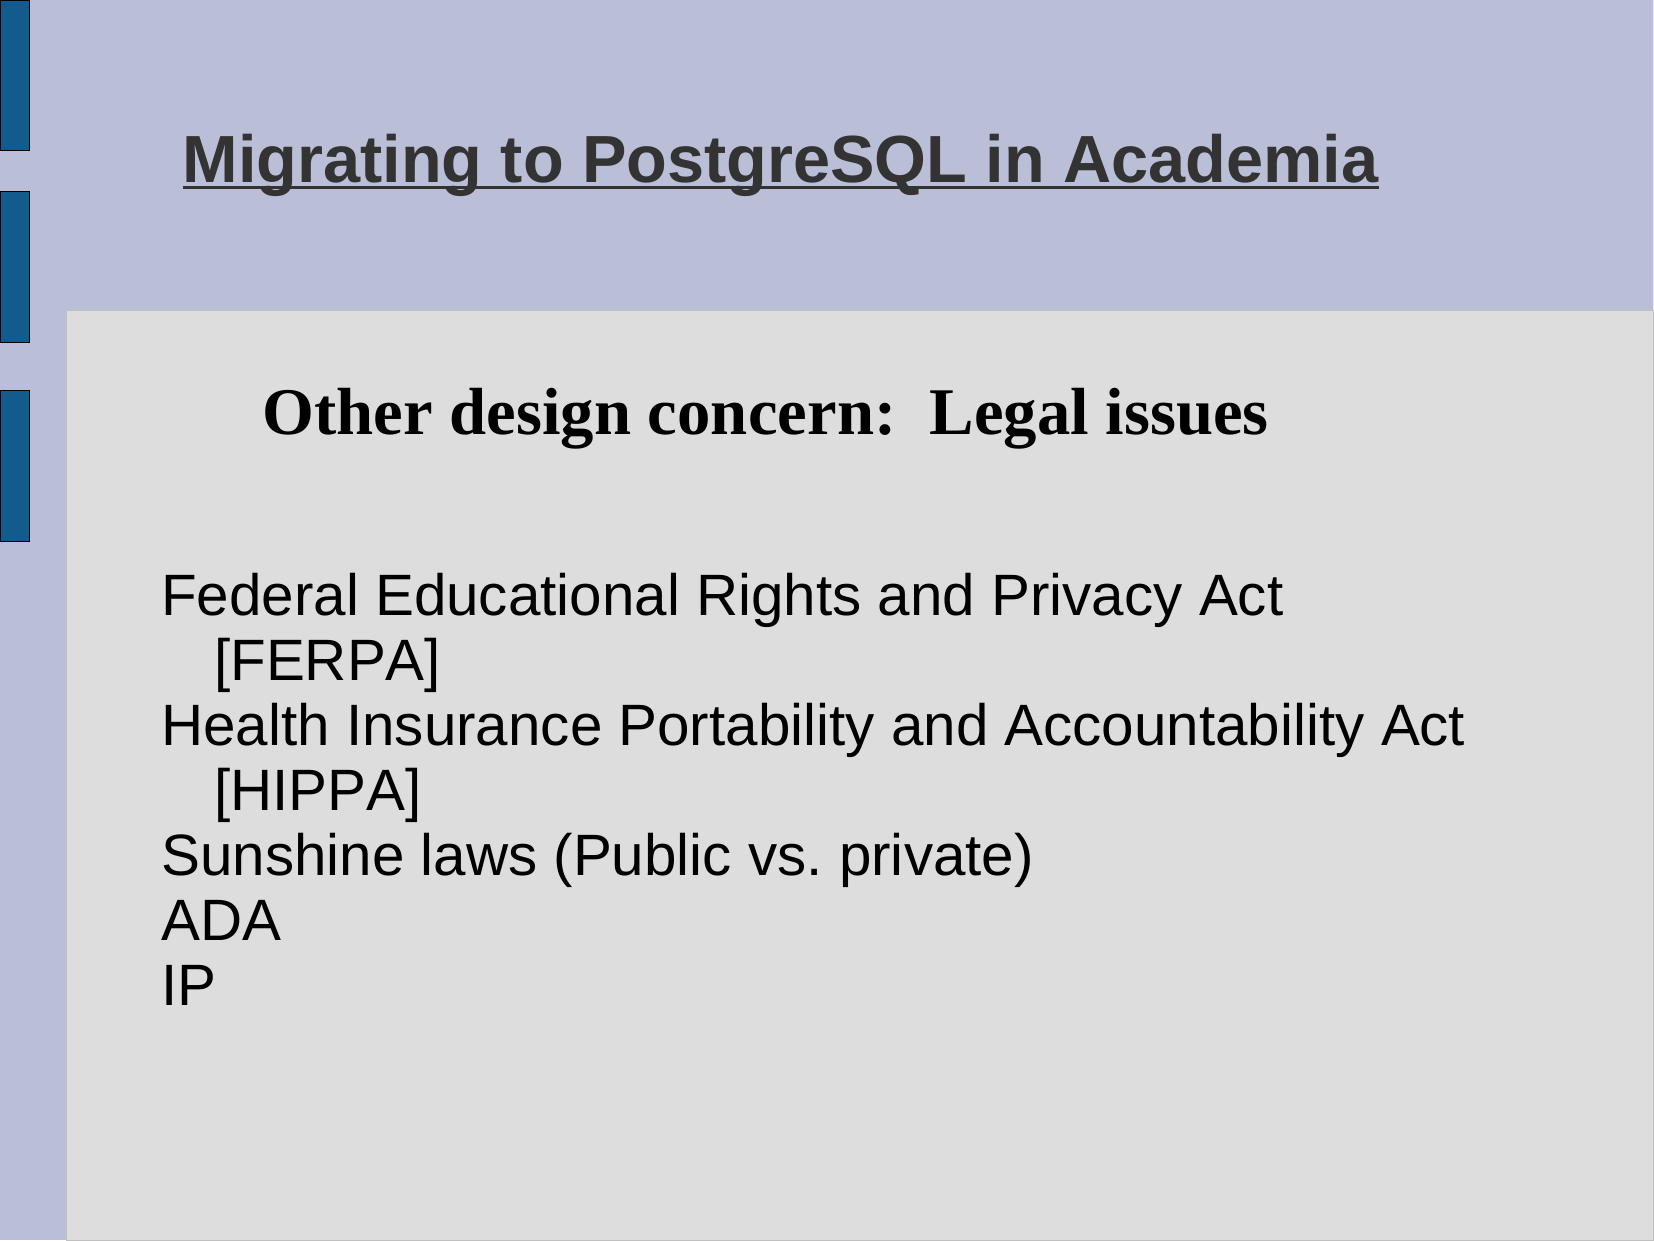

# Migrating to PostgreSQL in Academia
Other design concern: Legal issues
Federal Educational Rights and Privacy Act
[FERPA]
Health Insurance Portability and Accountability Act
[HIPPA]
Sunshine laws (Public vs. private)
ADA
IP